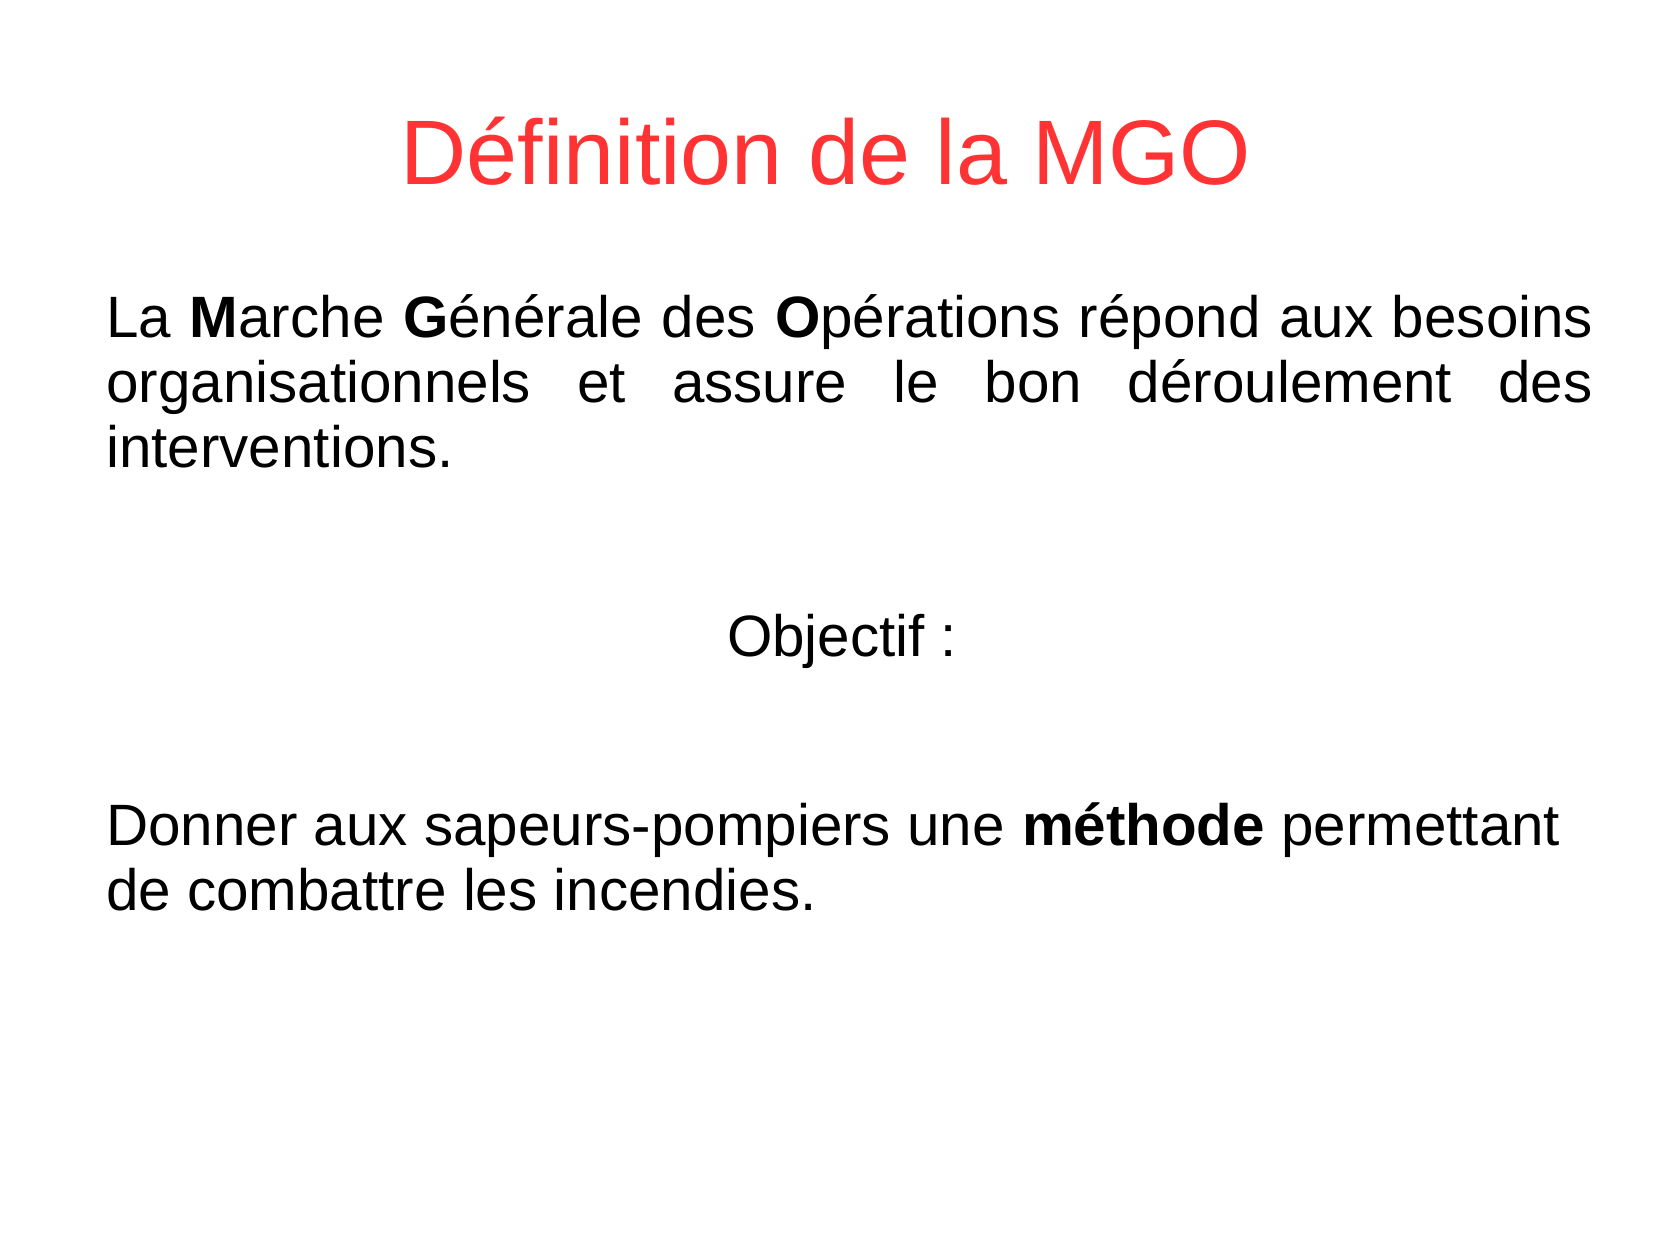

# Définition de la MGO
La Marche Générale des Opérations répond aux besoins organisationnels et assure le bon déroulement des interventions.
Objectif :
Donner aux sapeurs-pompiers une méthode permettant de combattre les incendies.